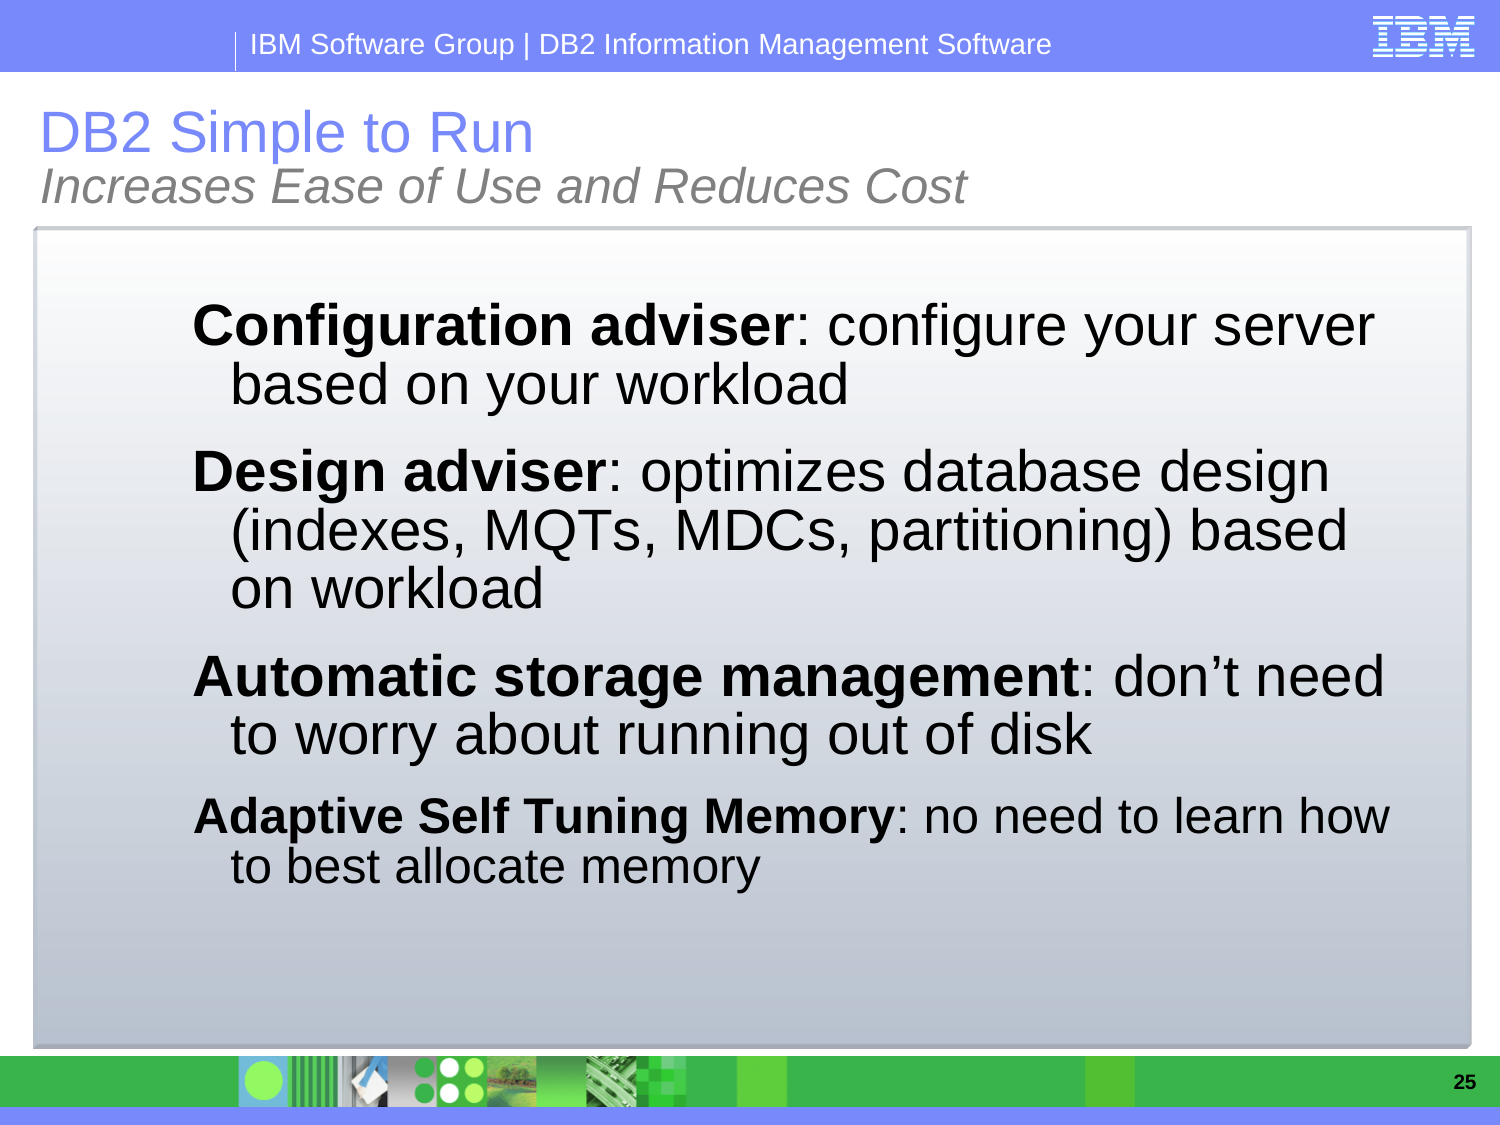

# DB2 Simple to Run Increases Ease of Use and Reduces Cost
Configuration adviser: configure your server based on your workload
Design adviser: optimizes database design (indexes, MQTs, MDCs, partitioning) based on workload
Automatic storage management: don’t need to worry about running out of disk
Adaptive Self Tuning Memory: no need to learn how to best allocate memory
25